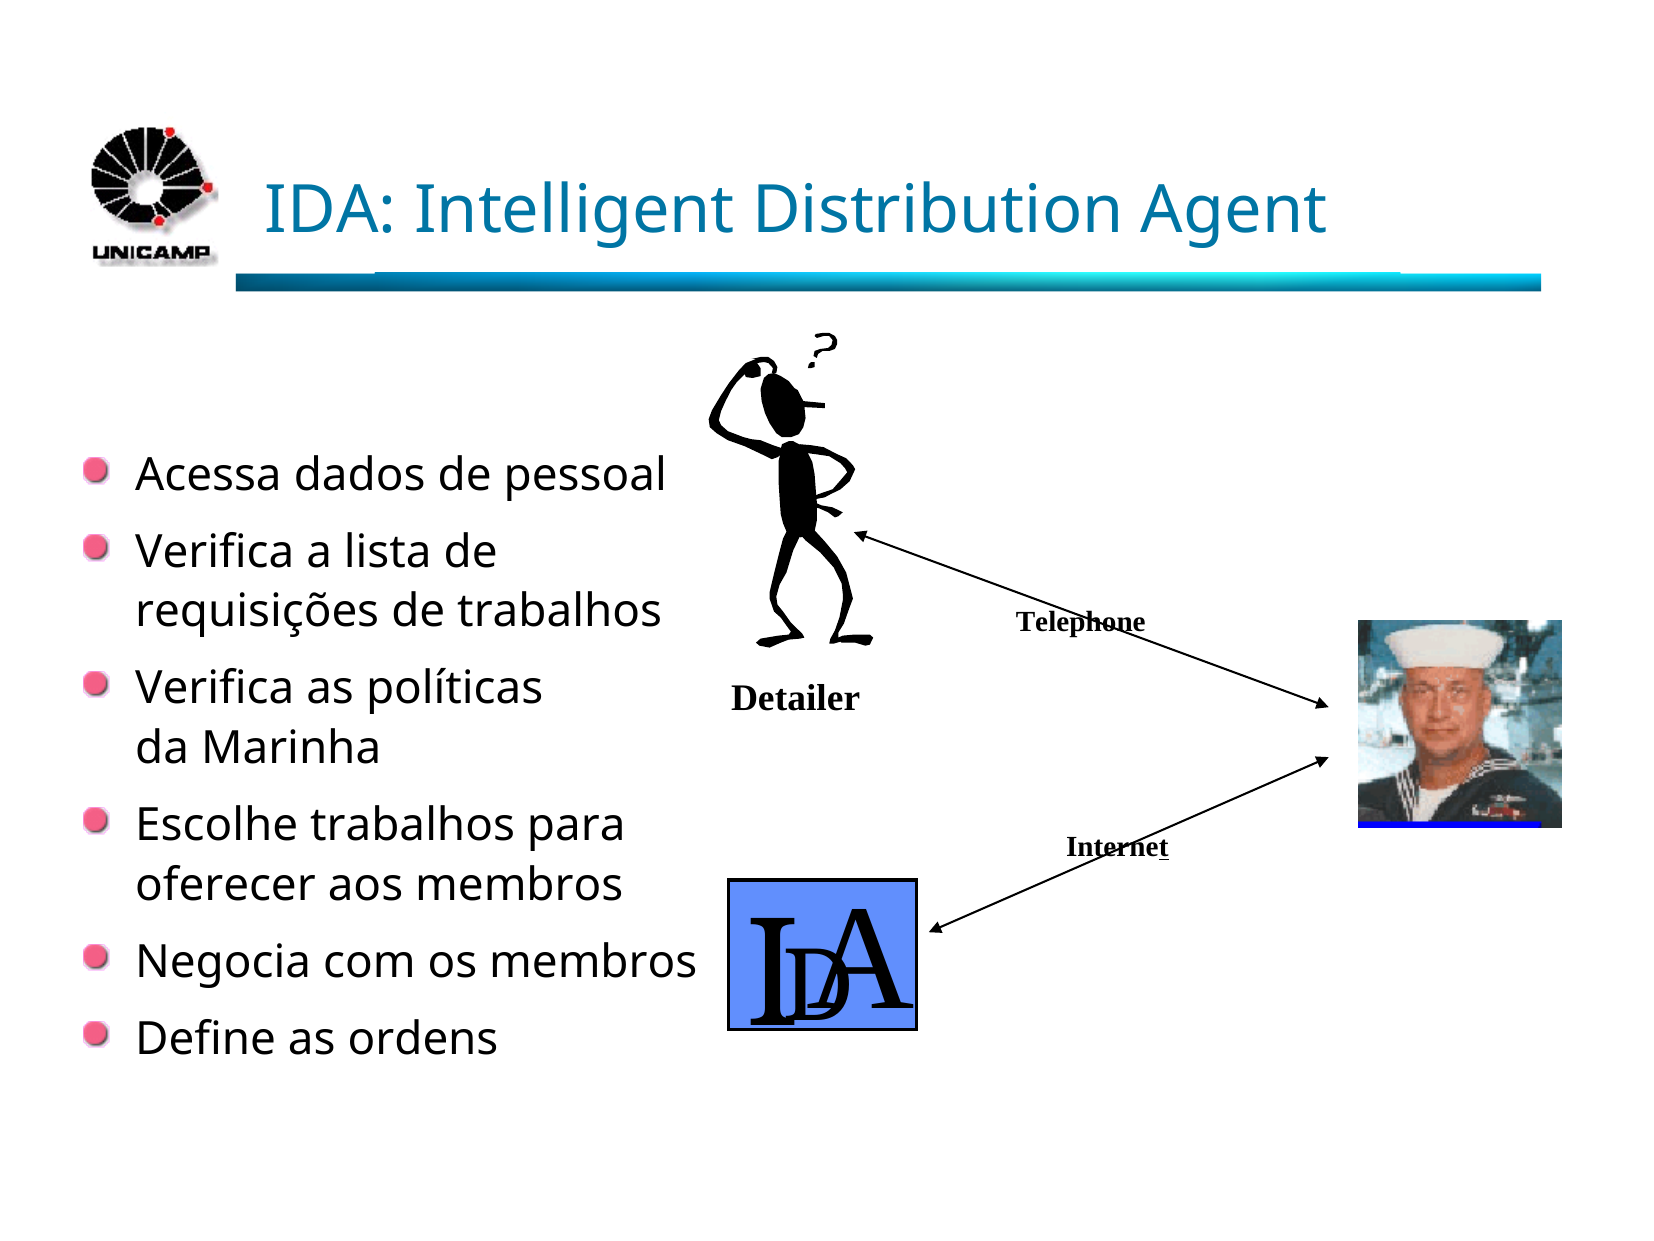

# IDA: Intelligent Distribution Agent
Acessa dados de pessoal
Verifica a lista de
requisições de trabalhos
Verifica as políticas
da Marinha
Escolhe trabalhos para
oferecer aos membros
Negocia com os membros
Define as ordens
Telephone
Detailer
Internet
I
A
D